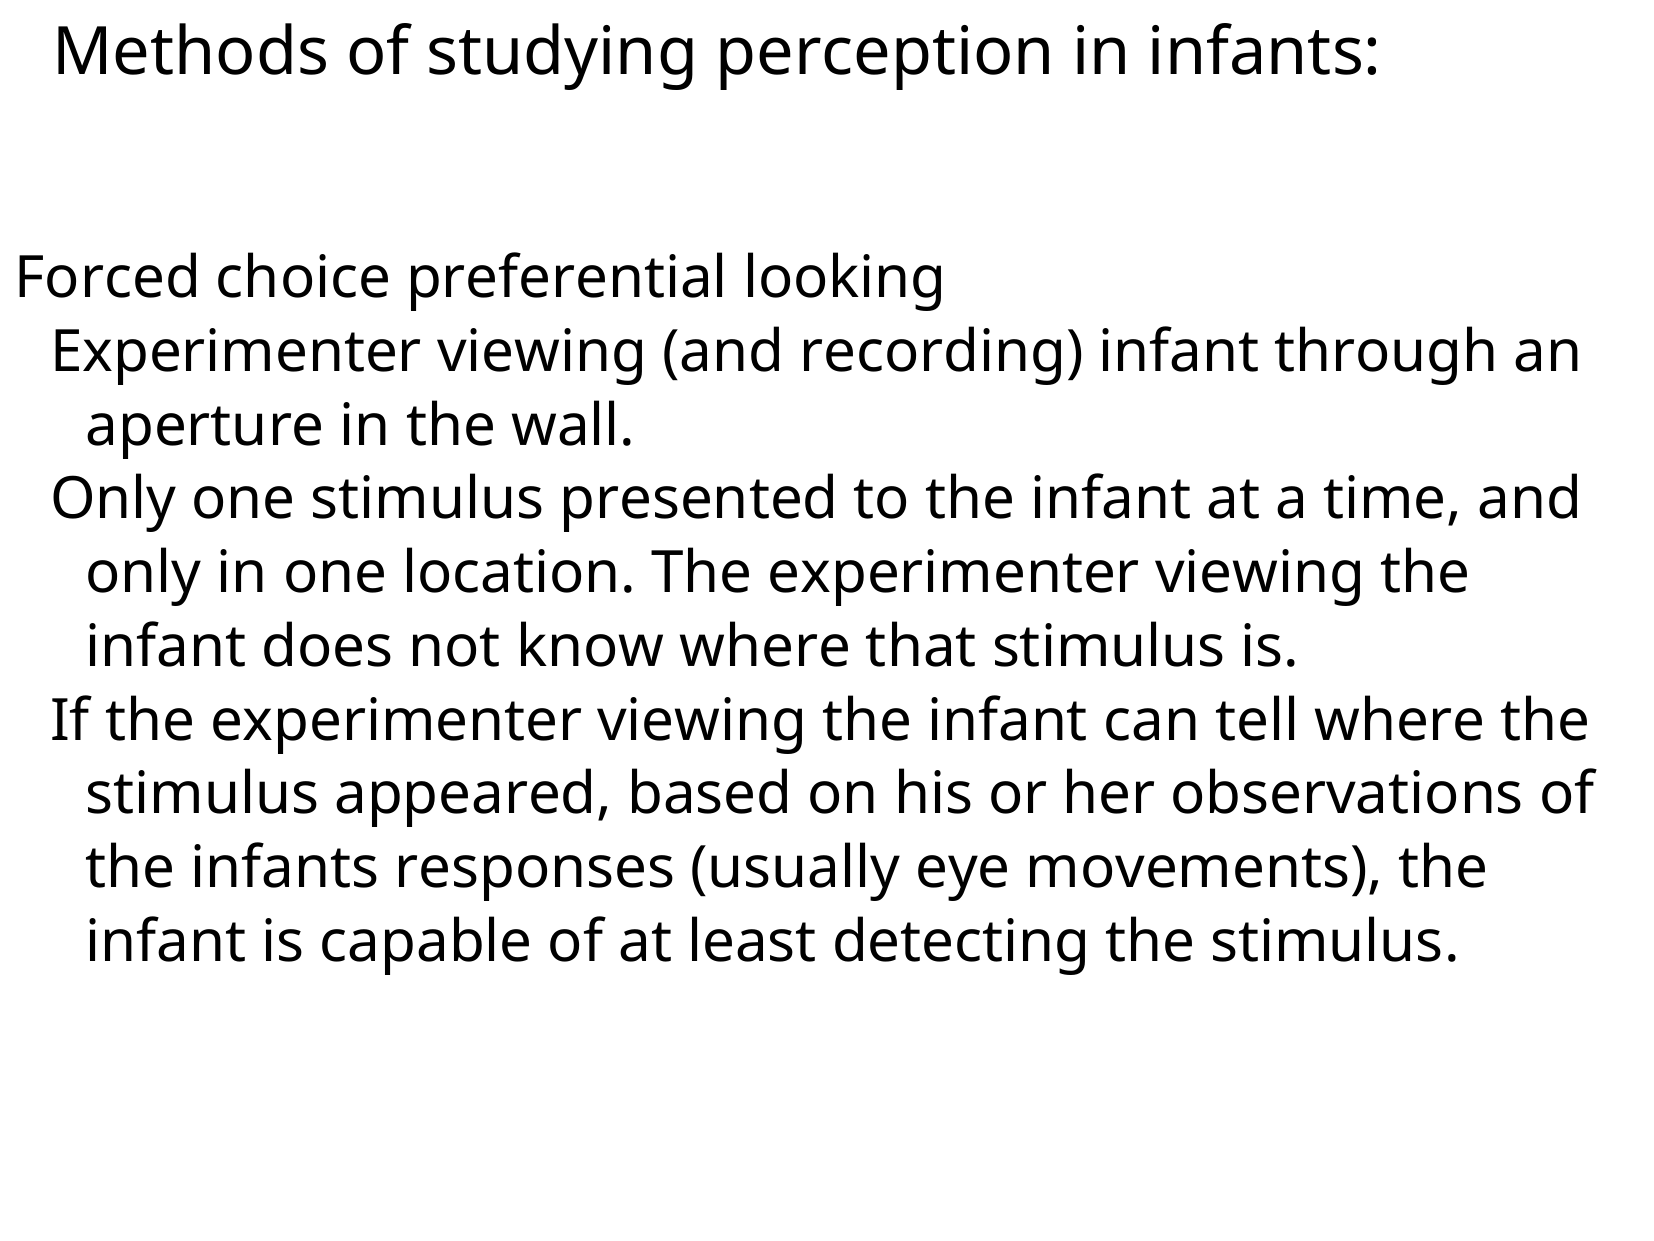

Methods of studying perception in infants:
Forced choice preferential looking
Experimenter viewing (and recording) infant through an aperture in the wall.
Only one stimulus presented to the infant at a time, and only in one location. The experimenter viewing the infant does not know where that stimulus is.
If the experimenter viewing the infant can tell where the stimulus appeared, based on his or her observations of the infants responses (usually eye movements), the infant is capable of at least detecting the stimulus.